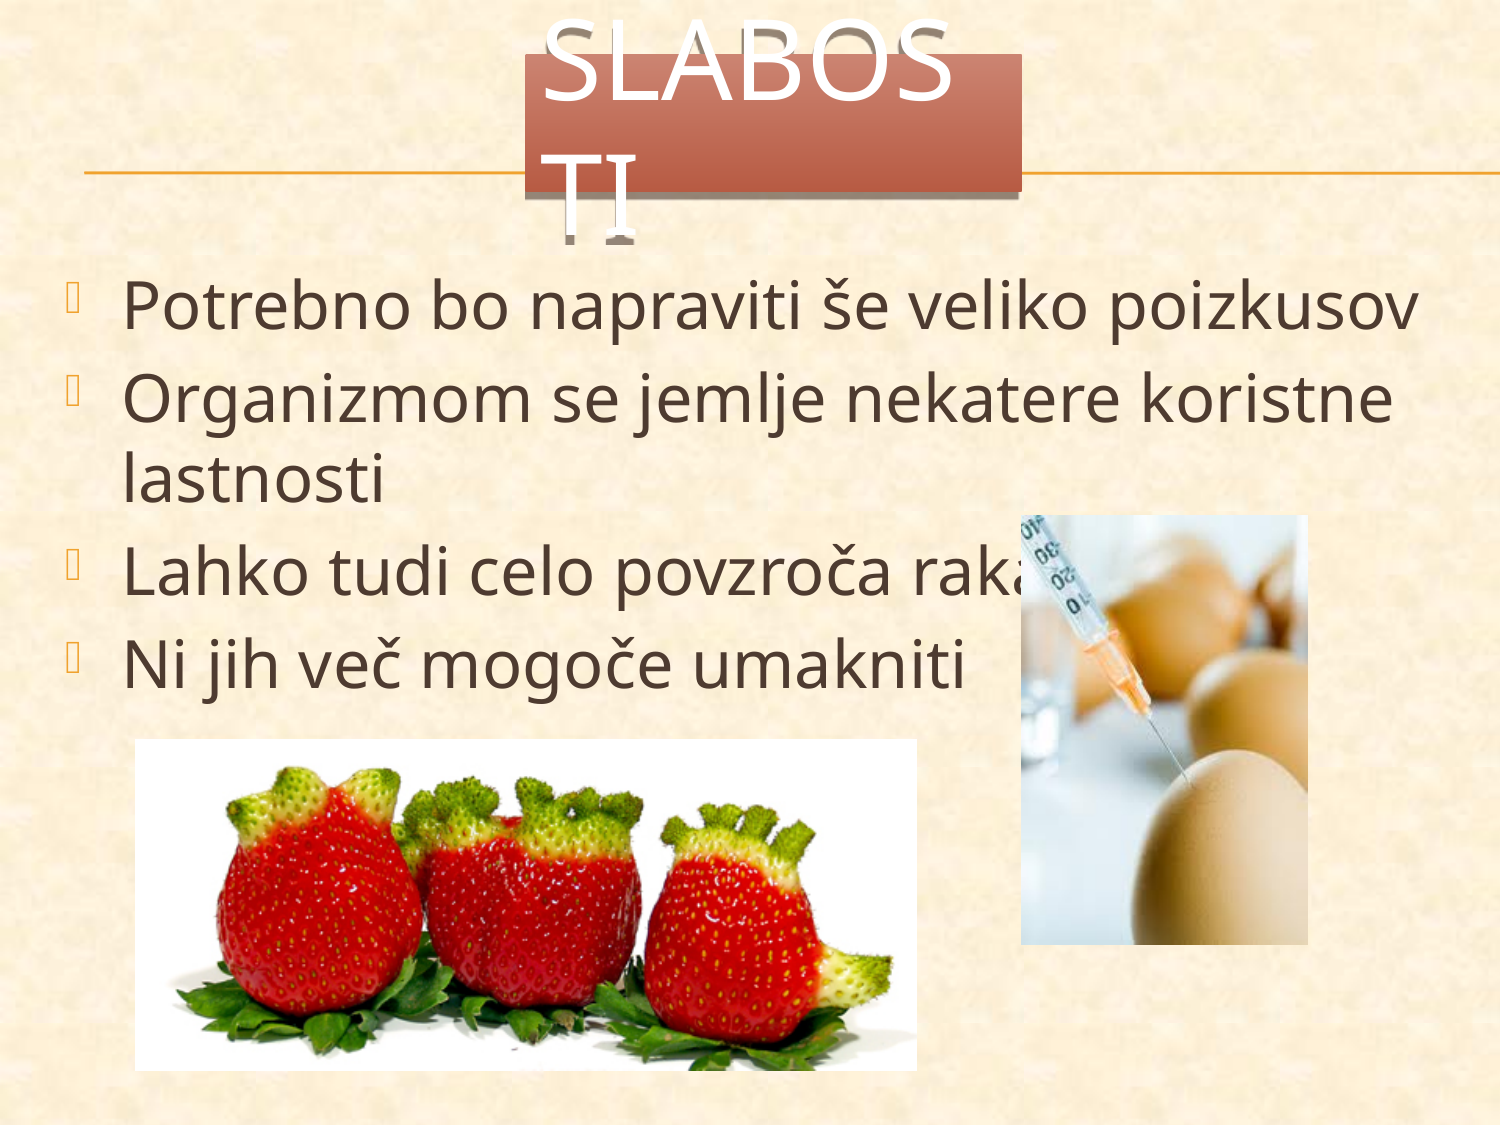

# slabosti
Potrebno bo napraviti še veliko poizkusov
Organizmom se jemlje nekatere koristne lastnosti
Lahko tudi celo povzroča raka
Ni jih več mogoče umakniti